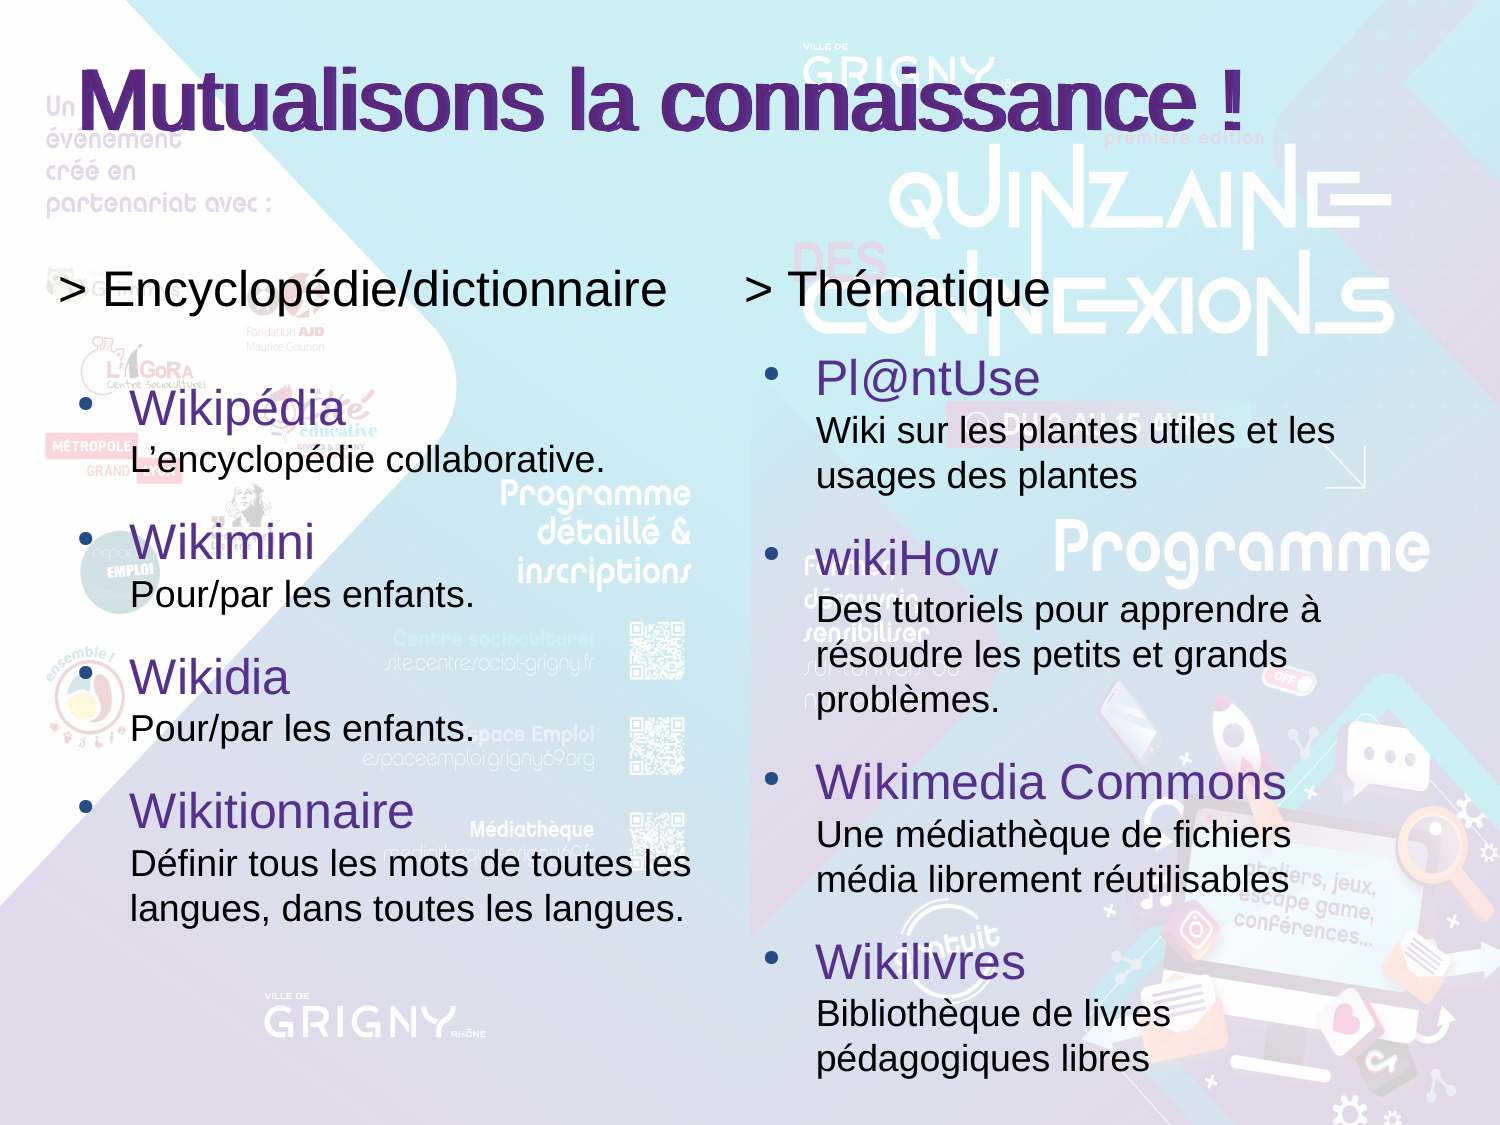

# Mutualisons la connaissance !
> Encyclopédie/dictionnaire
Wikipédia
L’encyclopédie collaborative.
Wikimini
Pour/par les enfants.
Wikidia
Pour/par les enfants.
Wikitionnaire
Définir tous les mots de toutes les langues, dans toutes les langues.
> Thématique
Pl@ntUse
Wiki sur les plantes utiles et les usages des plantes
wikiHow
Des tutoriels pour apprendre à résoudre les petits et grands problèmes.
Wikimedia Commons
Une médiathèque de fichiers média librement réutilisables
Wikilivres
Bibliothèque de livres pédagogiques libres